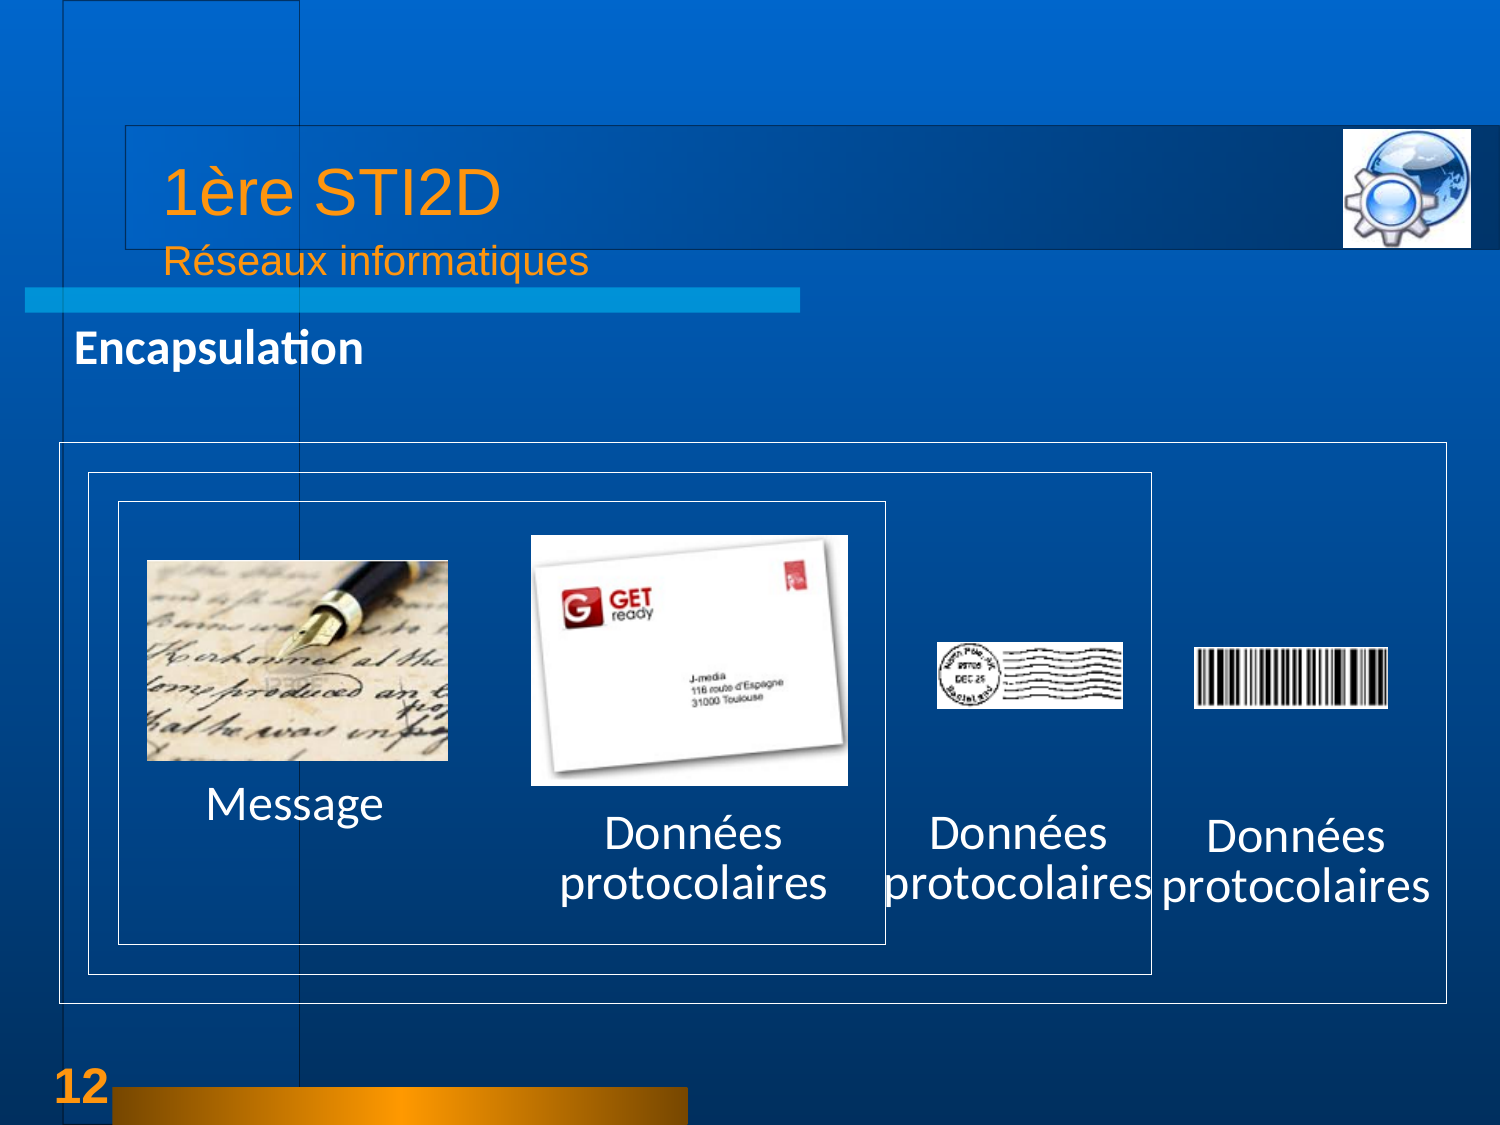

Encapsulation
Message
Données protocolaires
Données protocolaires
Données protocolaires